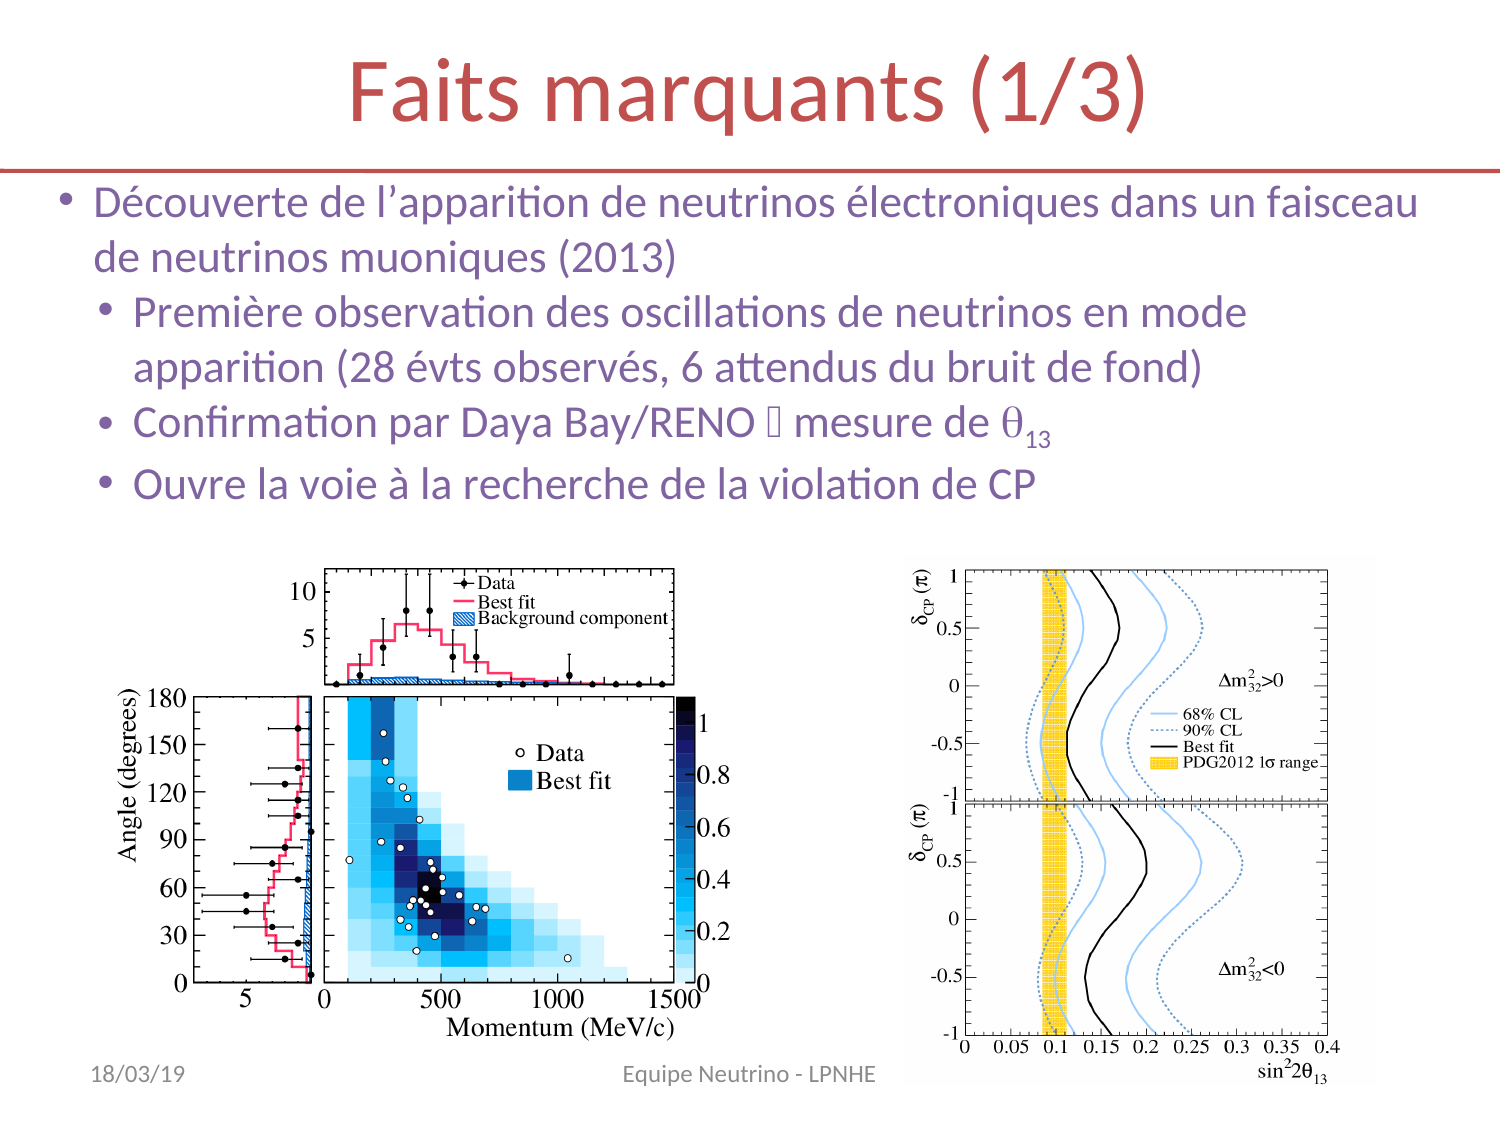

Faits marquants (1/3)
Découverte de l’apparition de neutrinos électroniques dans un faisceau de neutrinos muoniques (2013)
Première observation des oscillations de neutrinos en mode apparition (28 évts observés, 6 attendus du bruit de fond)
Confirmation par Daya Bay/RENO  mesure de q13
Ouvre la voie à la recherche de la violation de CP
18/03/19
Equipe Neutrino - LPNHE